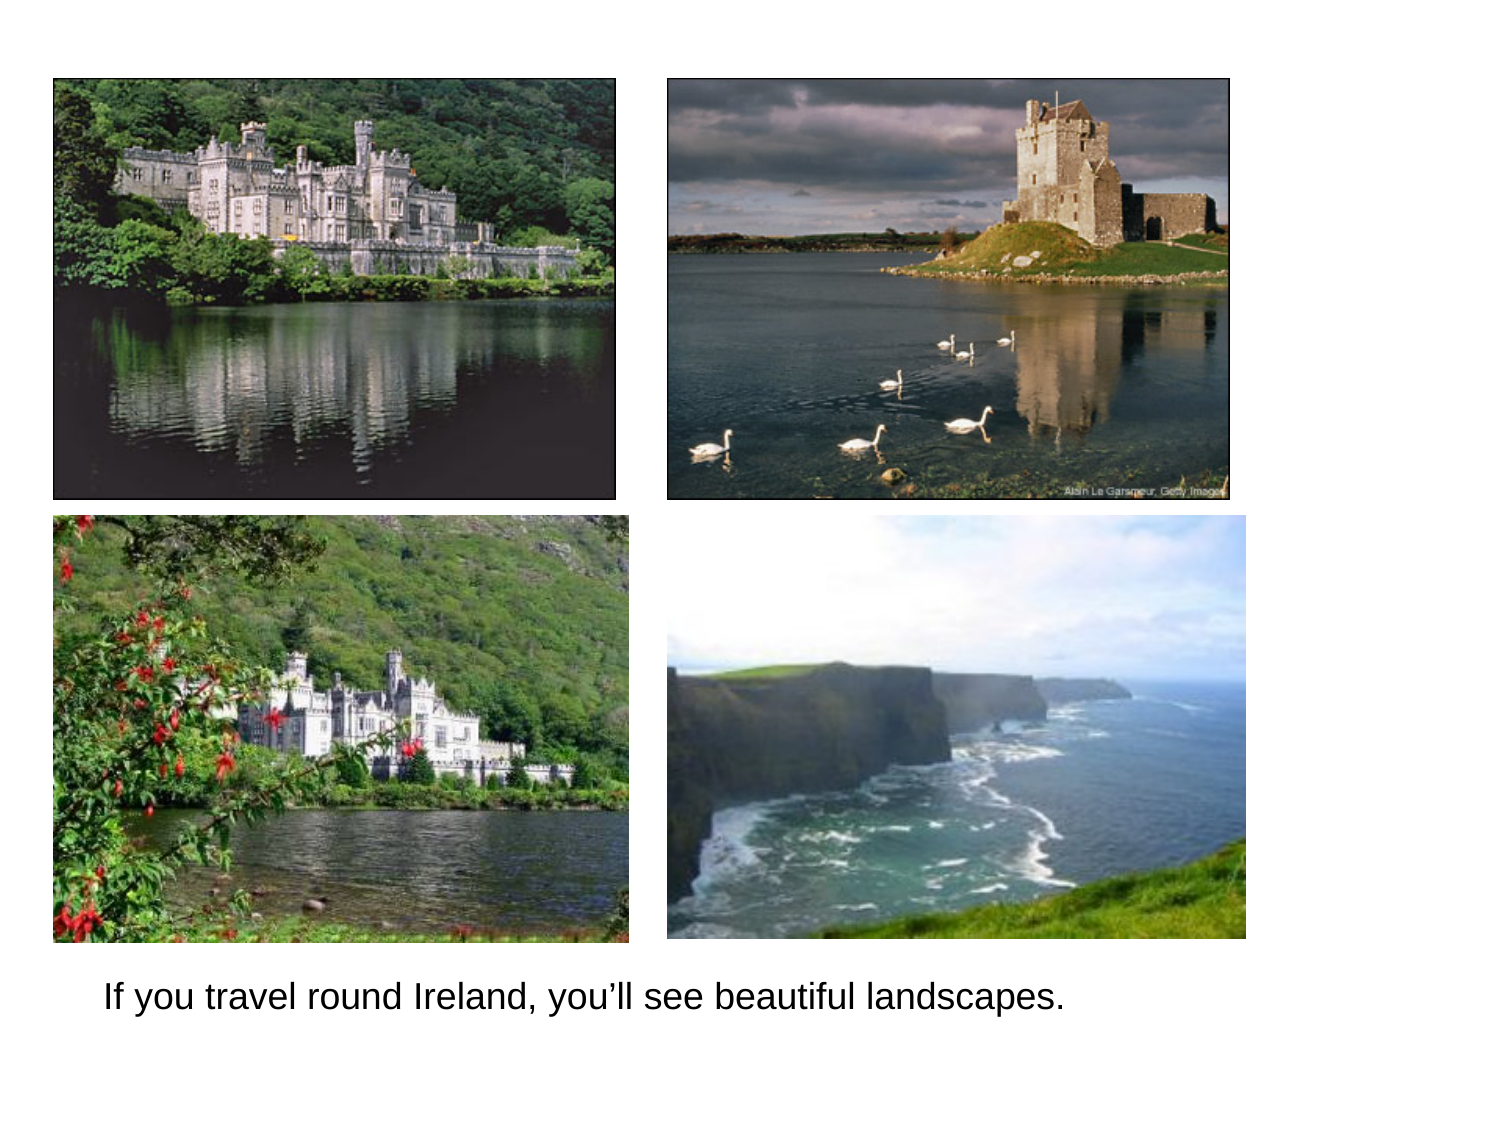

If you travel round Ireland, you’ll see beautiful landscapes.